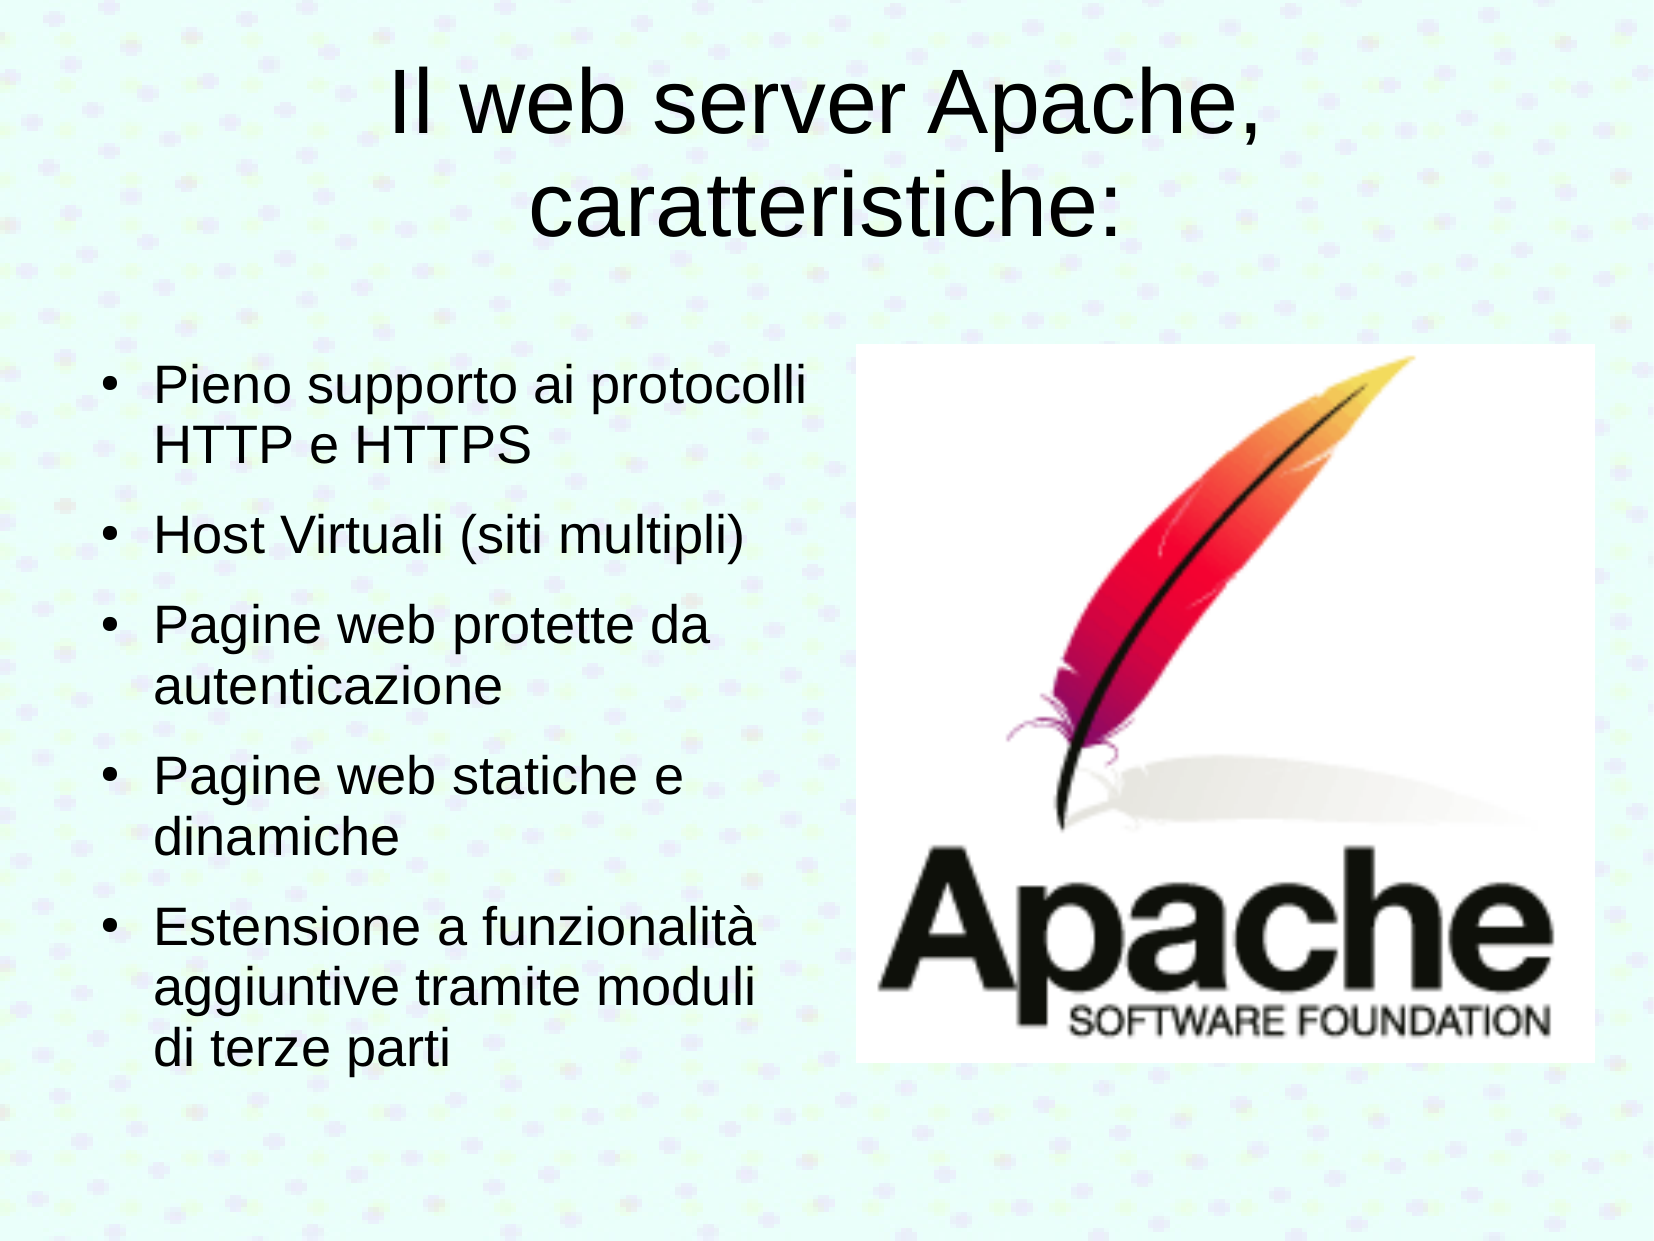

# Il web server Apache, caratteristiche:
Pieno supporto ai protocolli HTTP e HTTPS
Host Virtuali (siti multipli)
Pagine web protette da autenticazione
Pagine web statiche e dinamiche
Estensione a funzionalità aggiuntive tramite moduli di terze parti